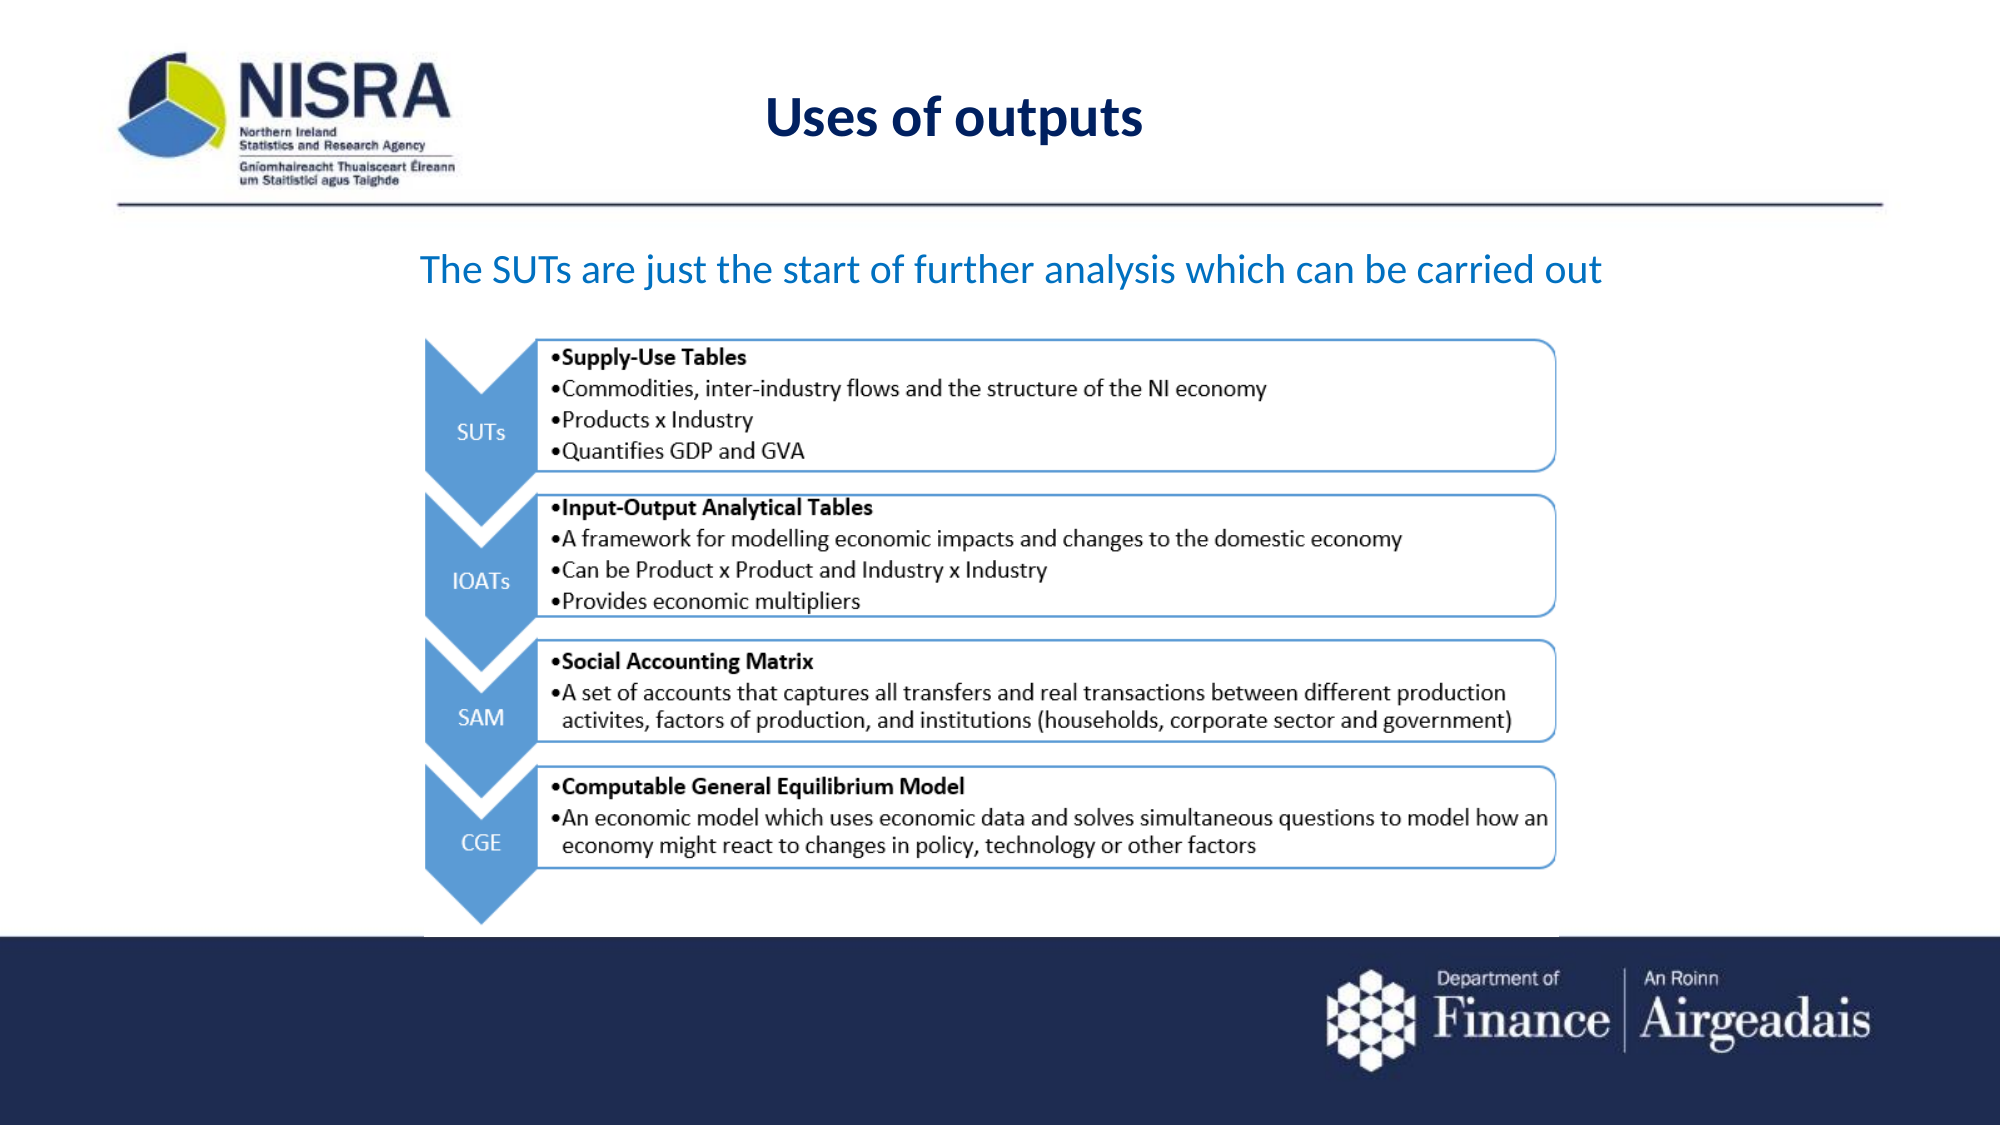

#
Uses of outputs
The SUTs are just the start of further analysis which can be carried out